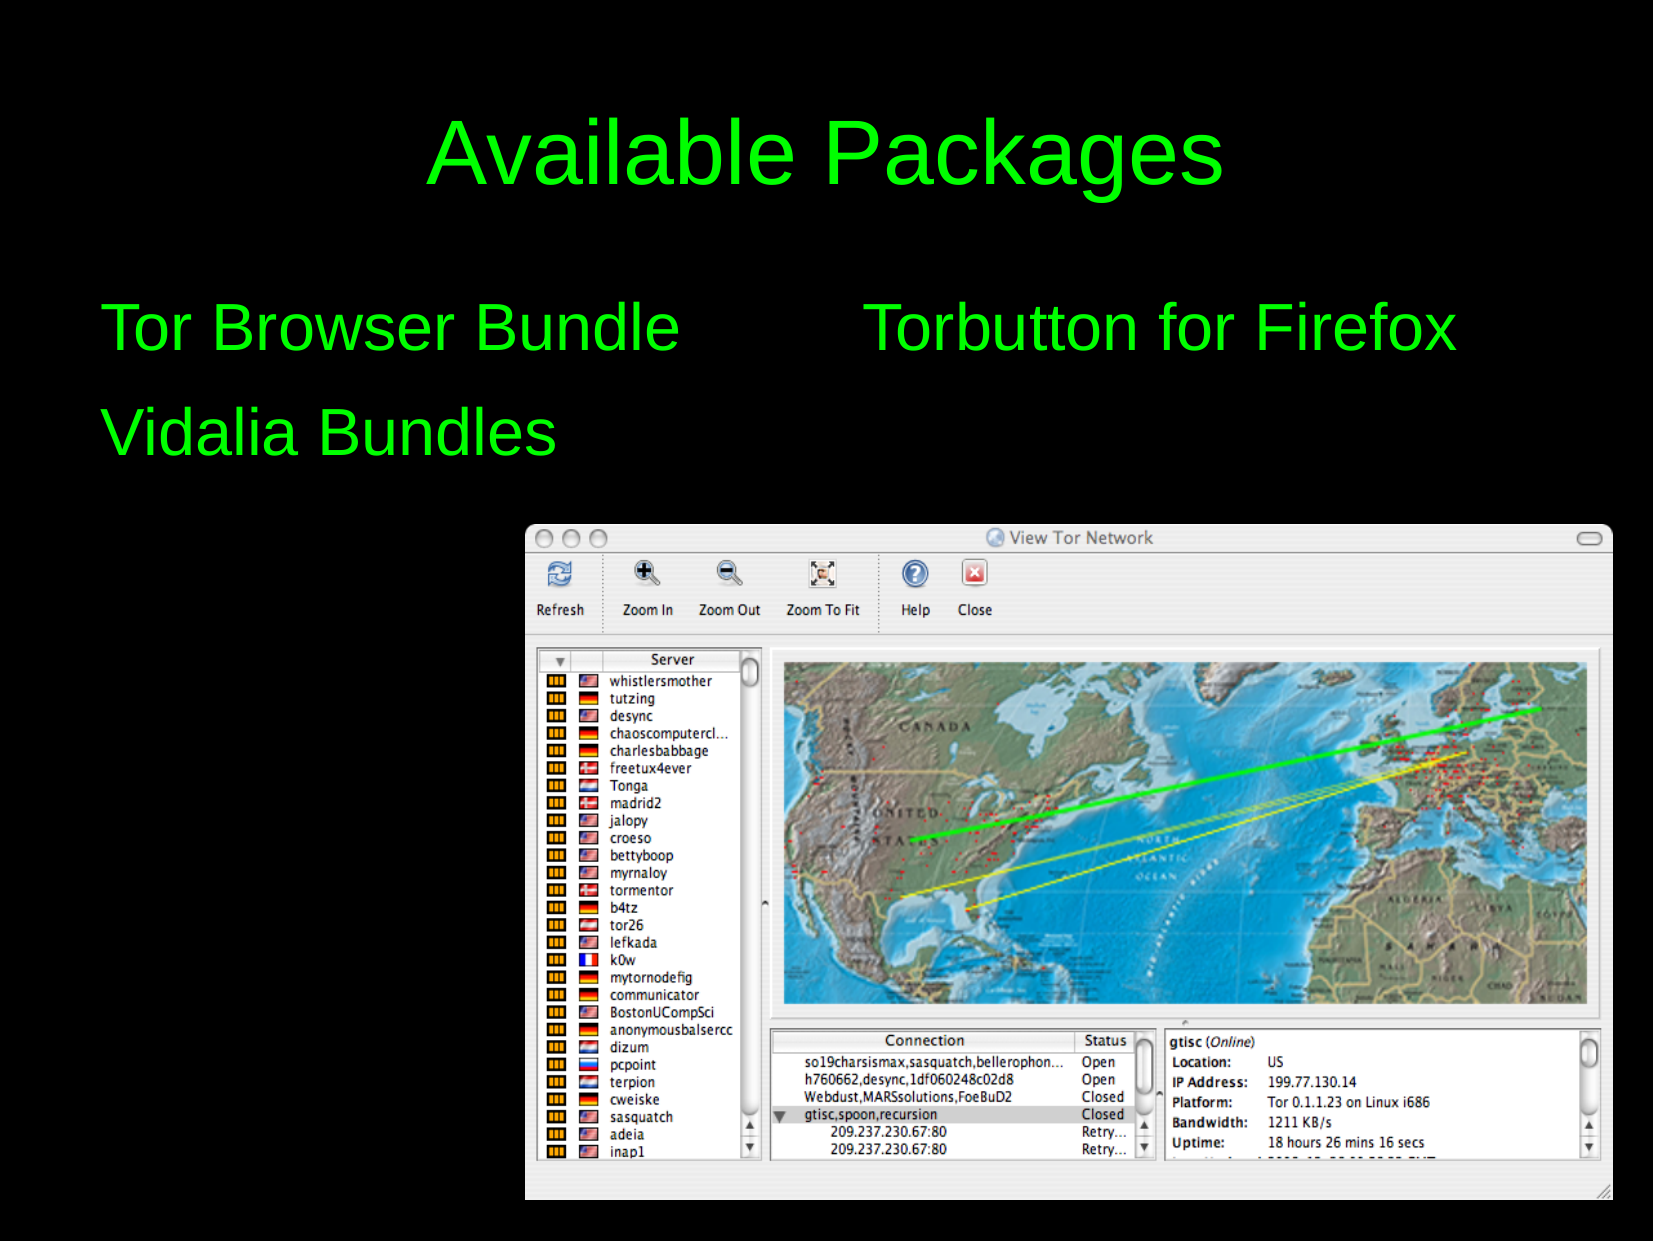

# Available Packages
Tor Browser Bundle
Vidalia Bundles
Torbutton for Firefox